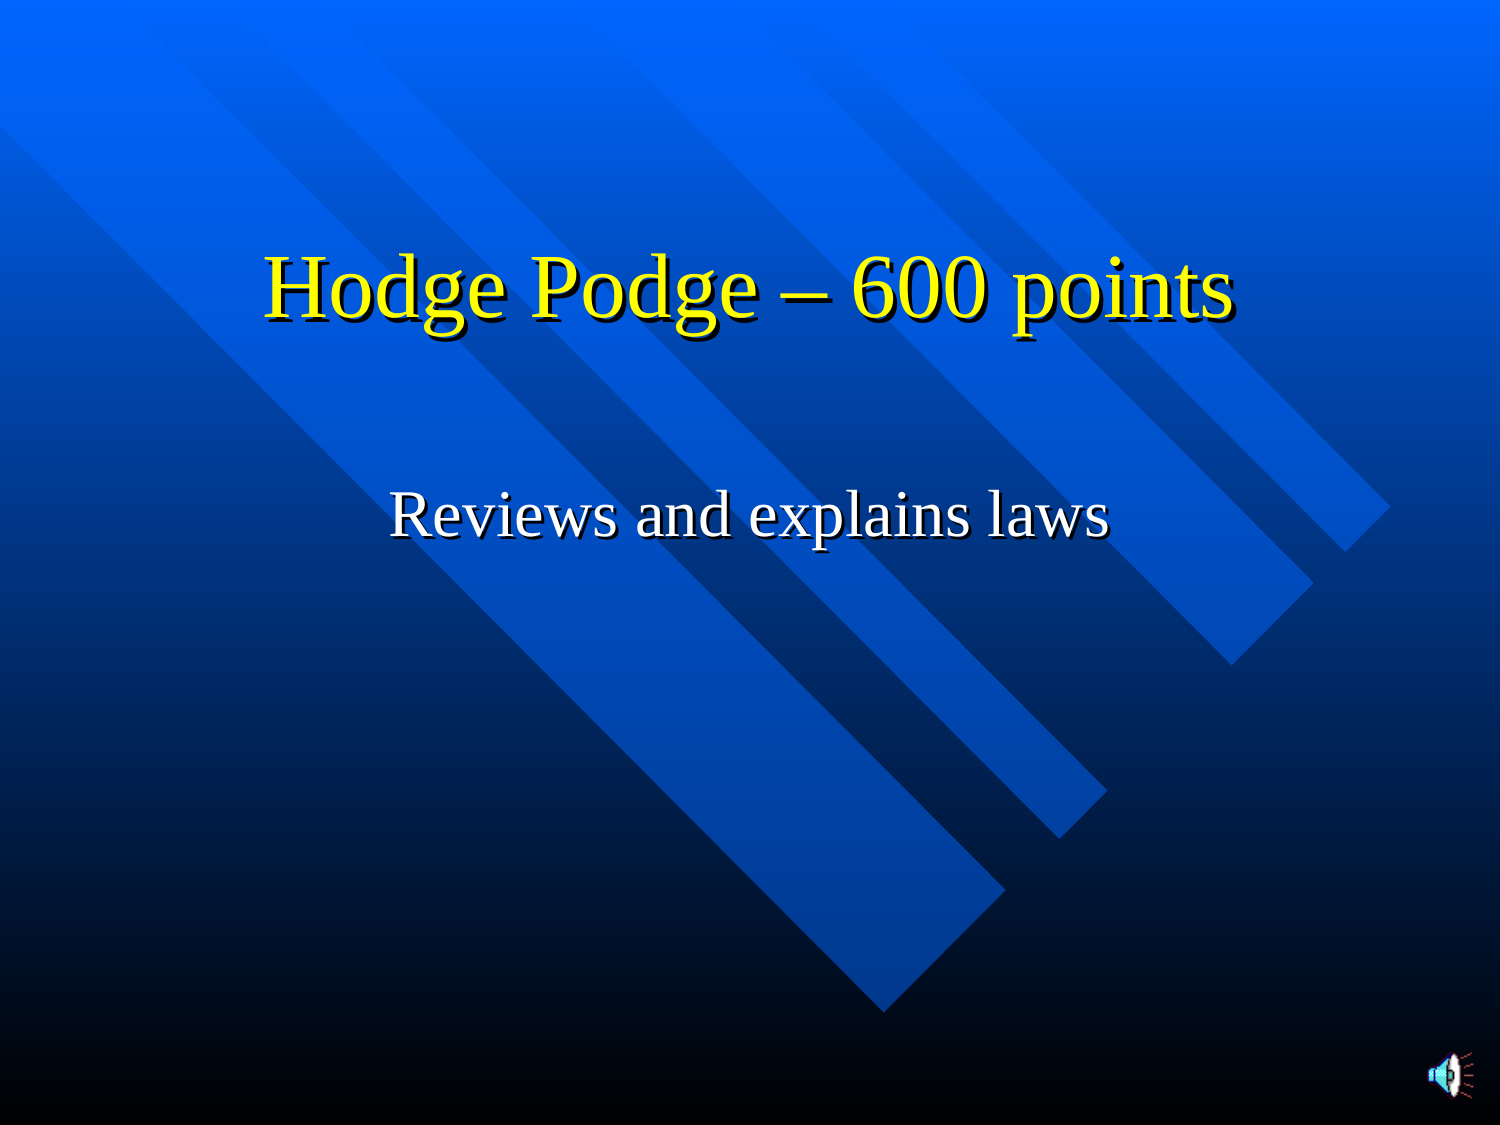

# Hodge Podge – 600 points
Reviews and explains laws